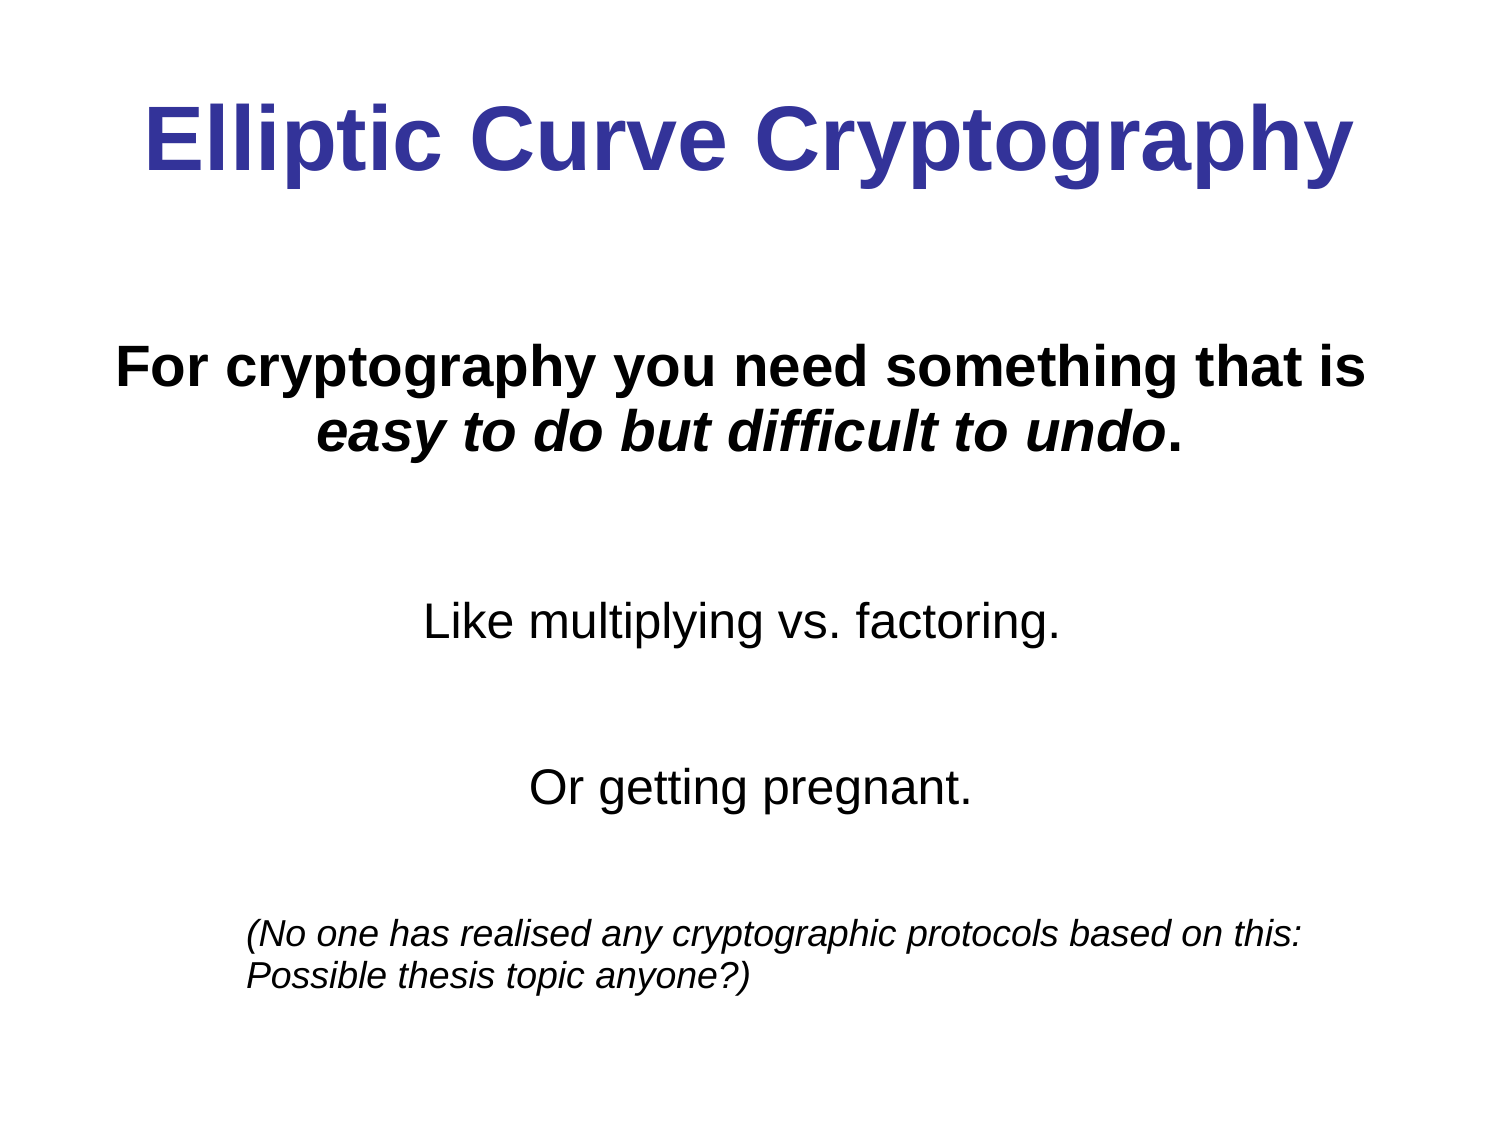

# Elliptic Curve Cryptography
For cryptography you need something that is
easy to do but difficult to undo.
Like multiplying vs. factoring.
Or getting pregnant.
(No one has realised any cryptographic protocols based on this:
Possible thesis topic anyone?)‏